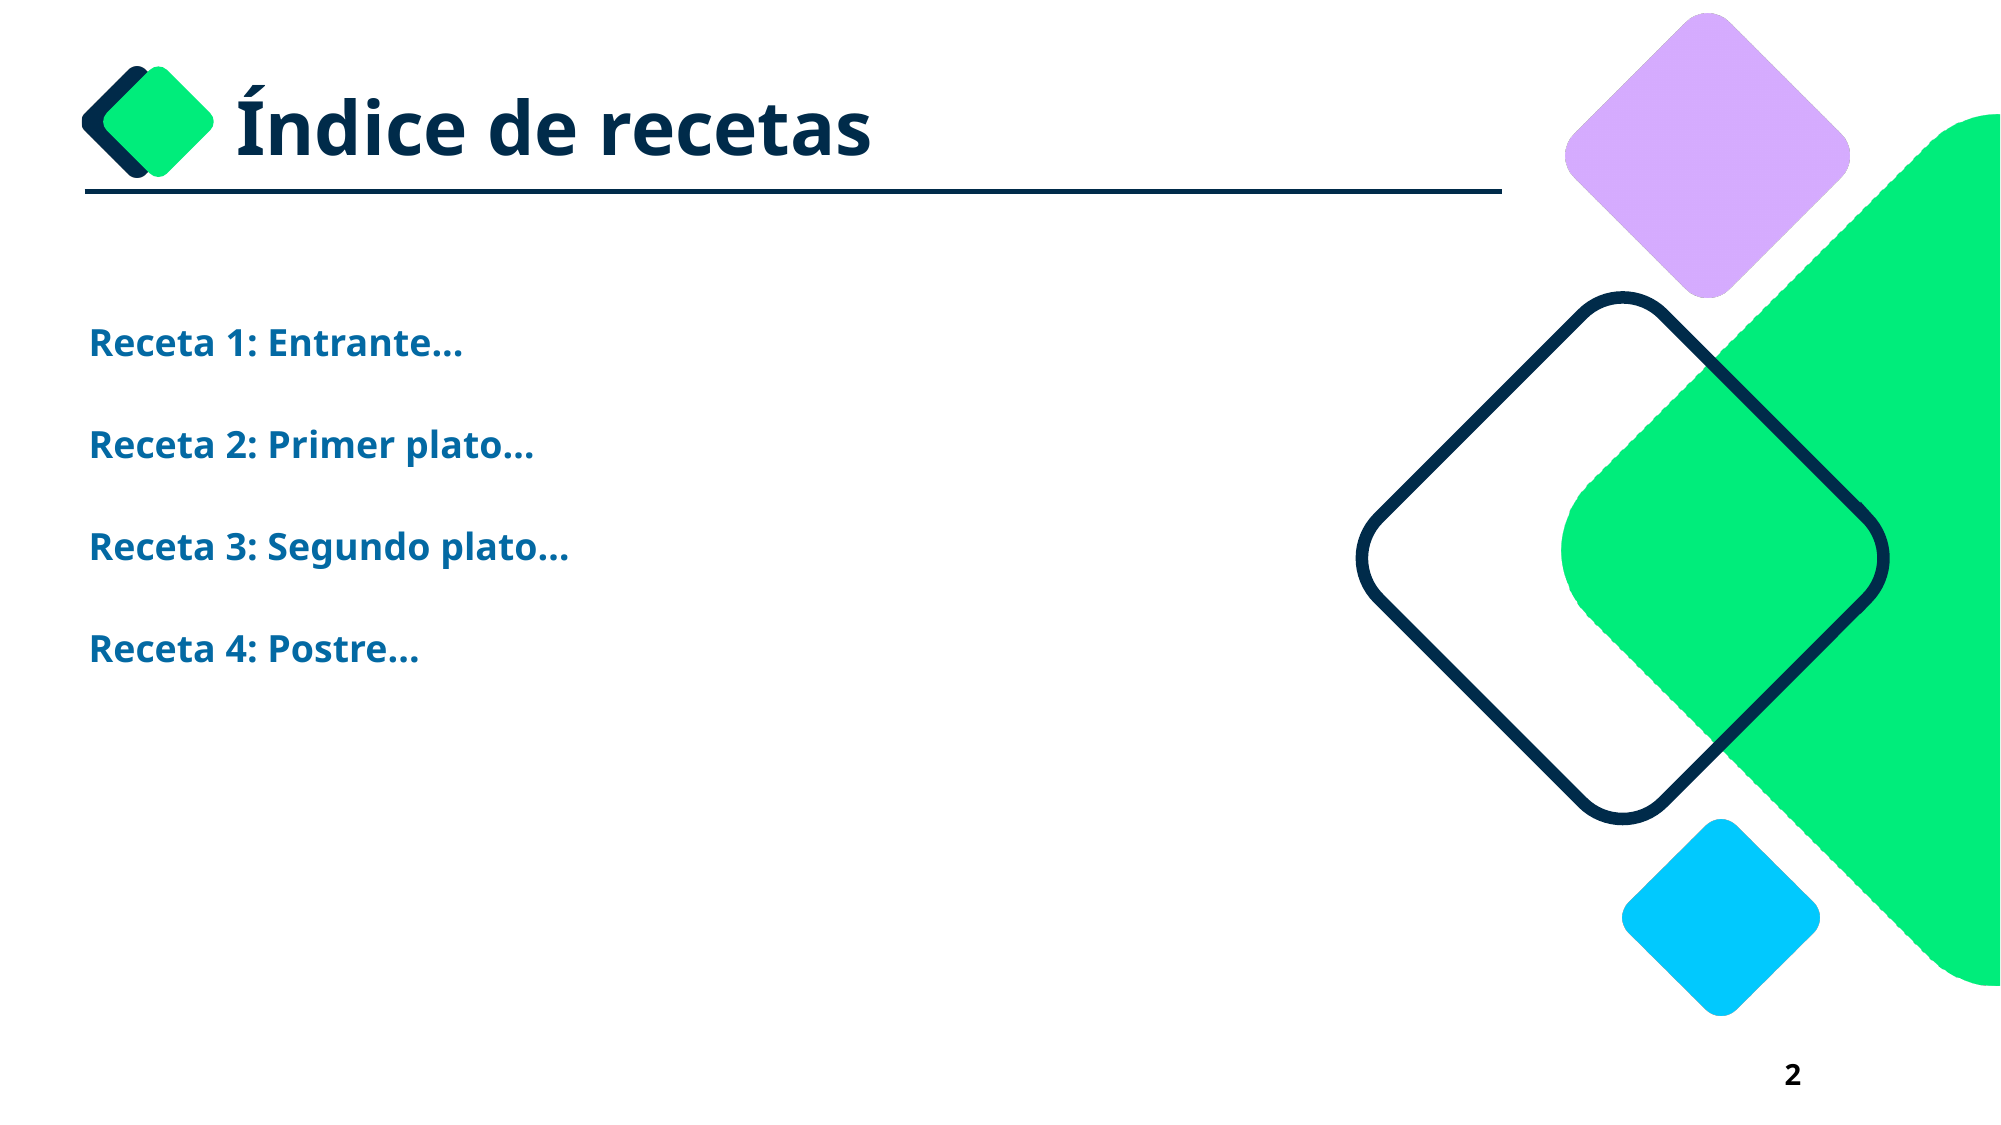

# Índice de recetas
Receta 1: Entrante...
Receta 2: Primer plato…
Receta 3: Segundo plato…
Receta 4: Postre...